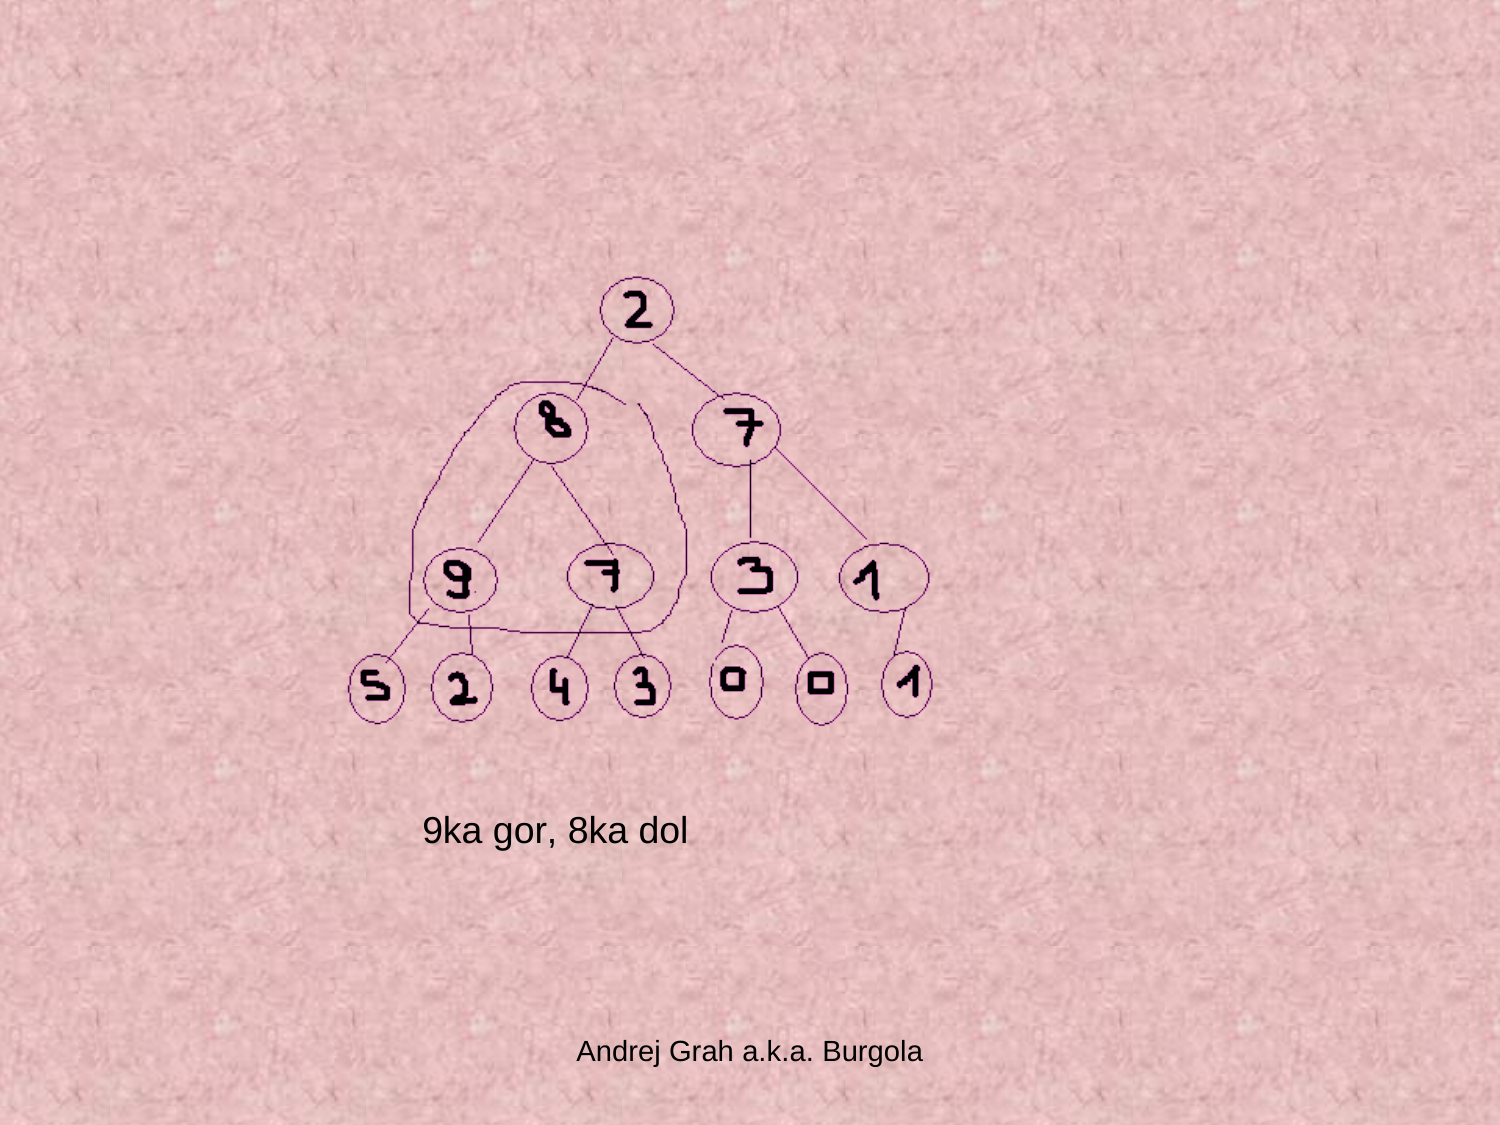

9ka gor, 8ka dol
Andrej Grah a.k.a. Burgola